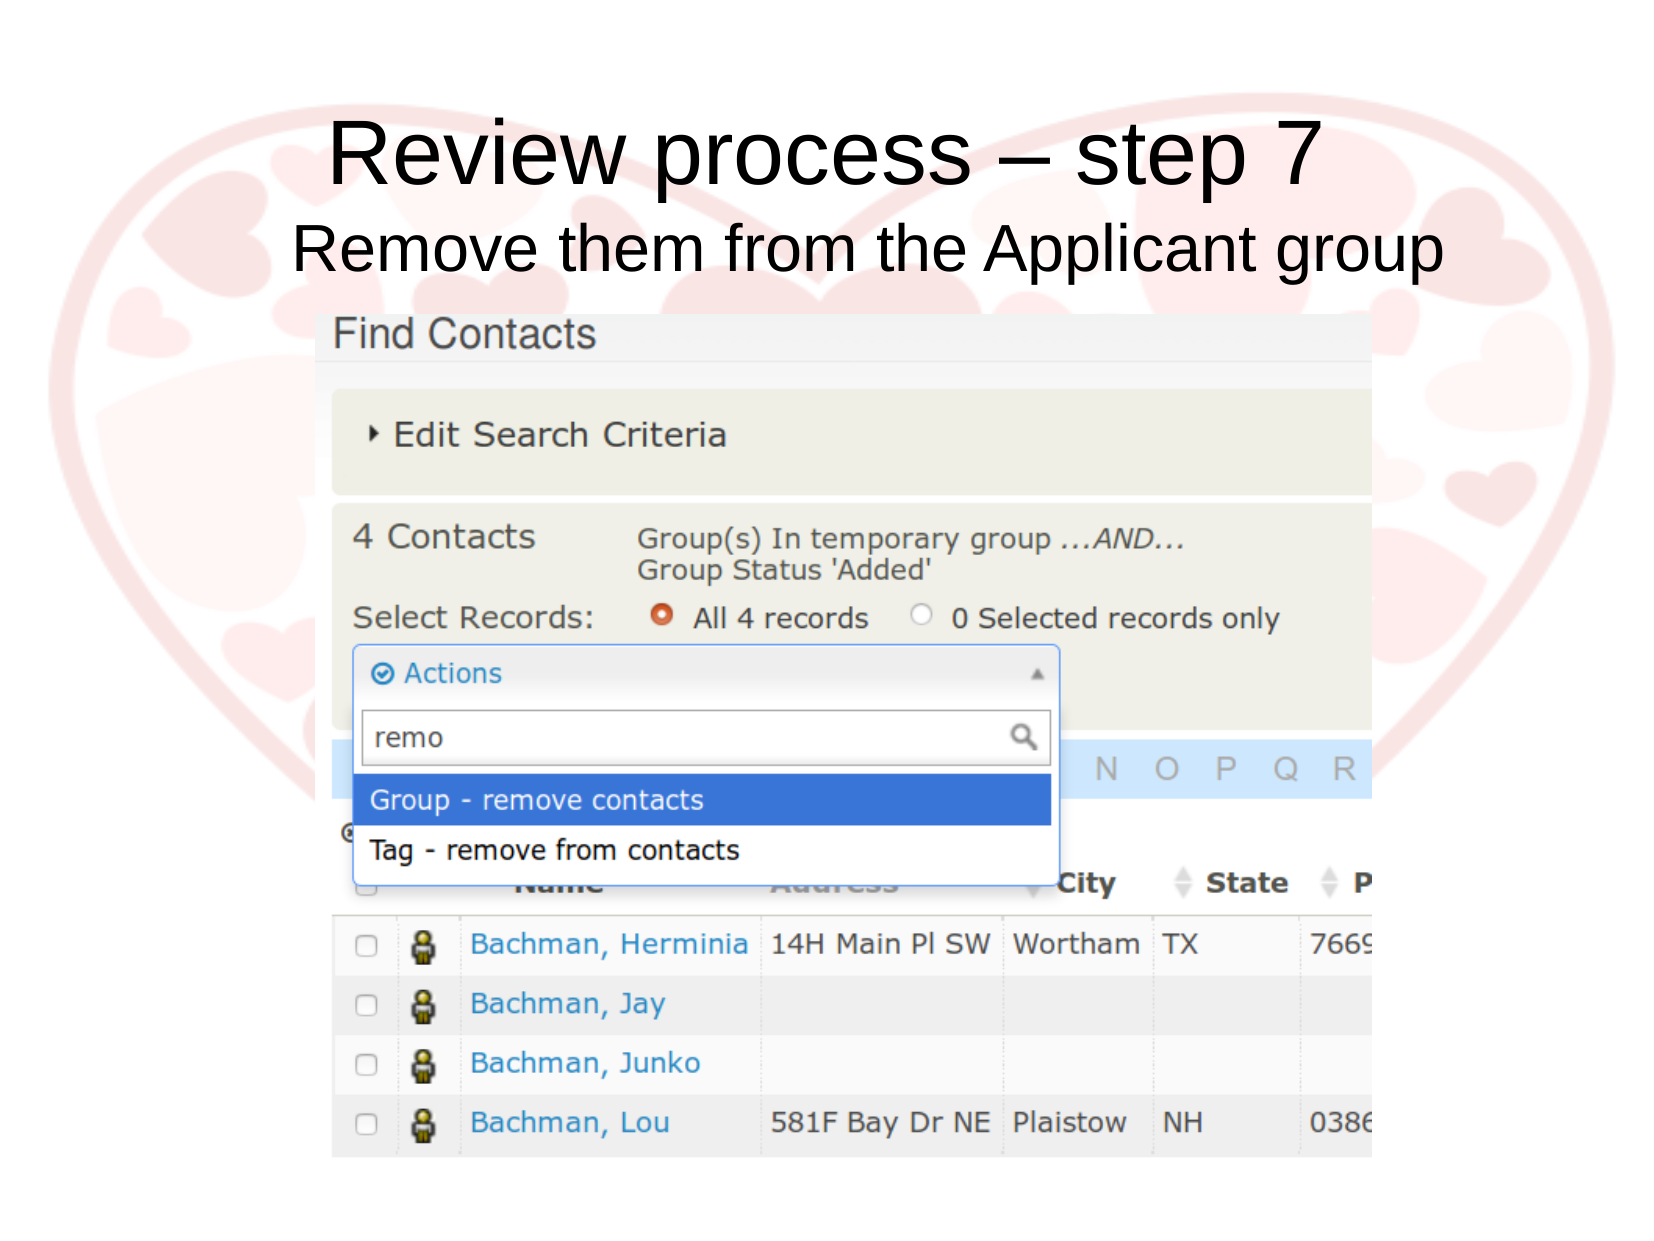

# Review process – step 7
Remove them from the Applicant group